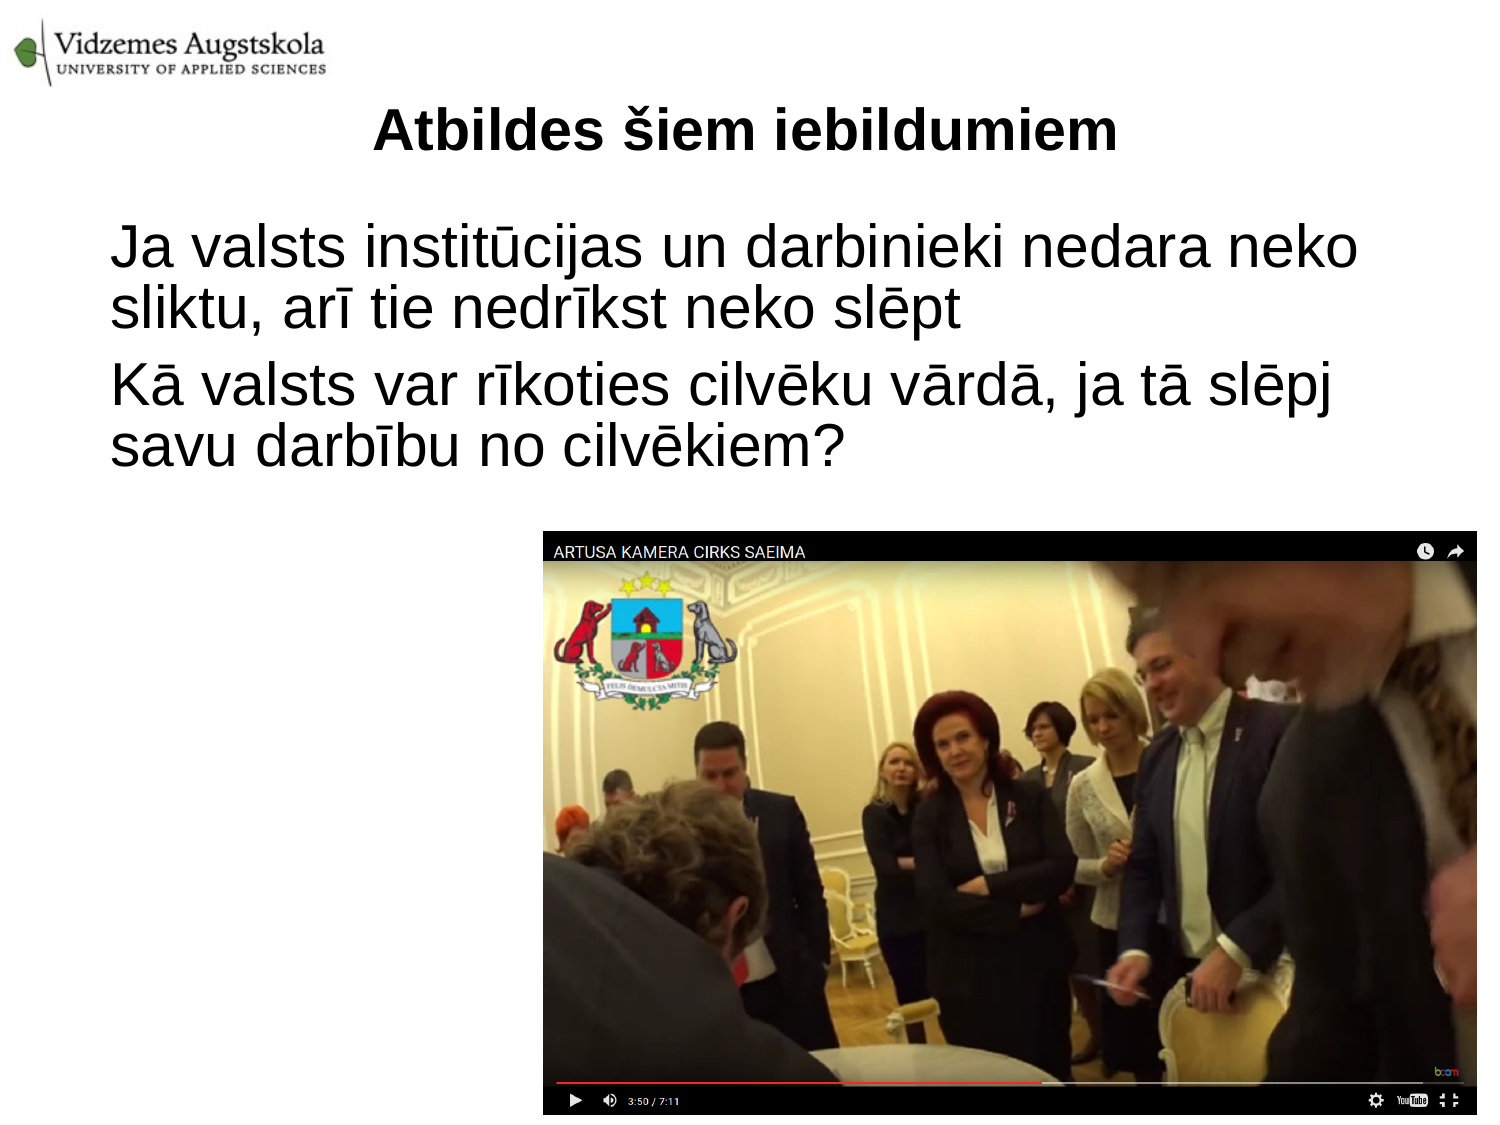

# Atbildes šiem iebildumiem
Ja valsts institūcijas un darbinieki nedara neko sliktu, arī tie nedrīkst neko slēpt
Kā valsts var rīkoties cilvēku vārdā, ja tā slēpj savu darbību no cilvēkiem?